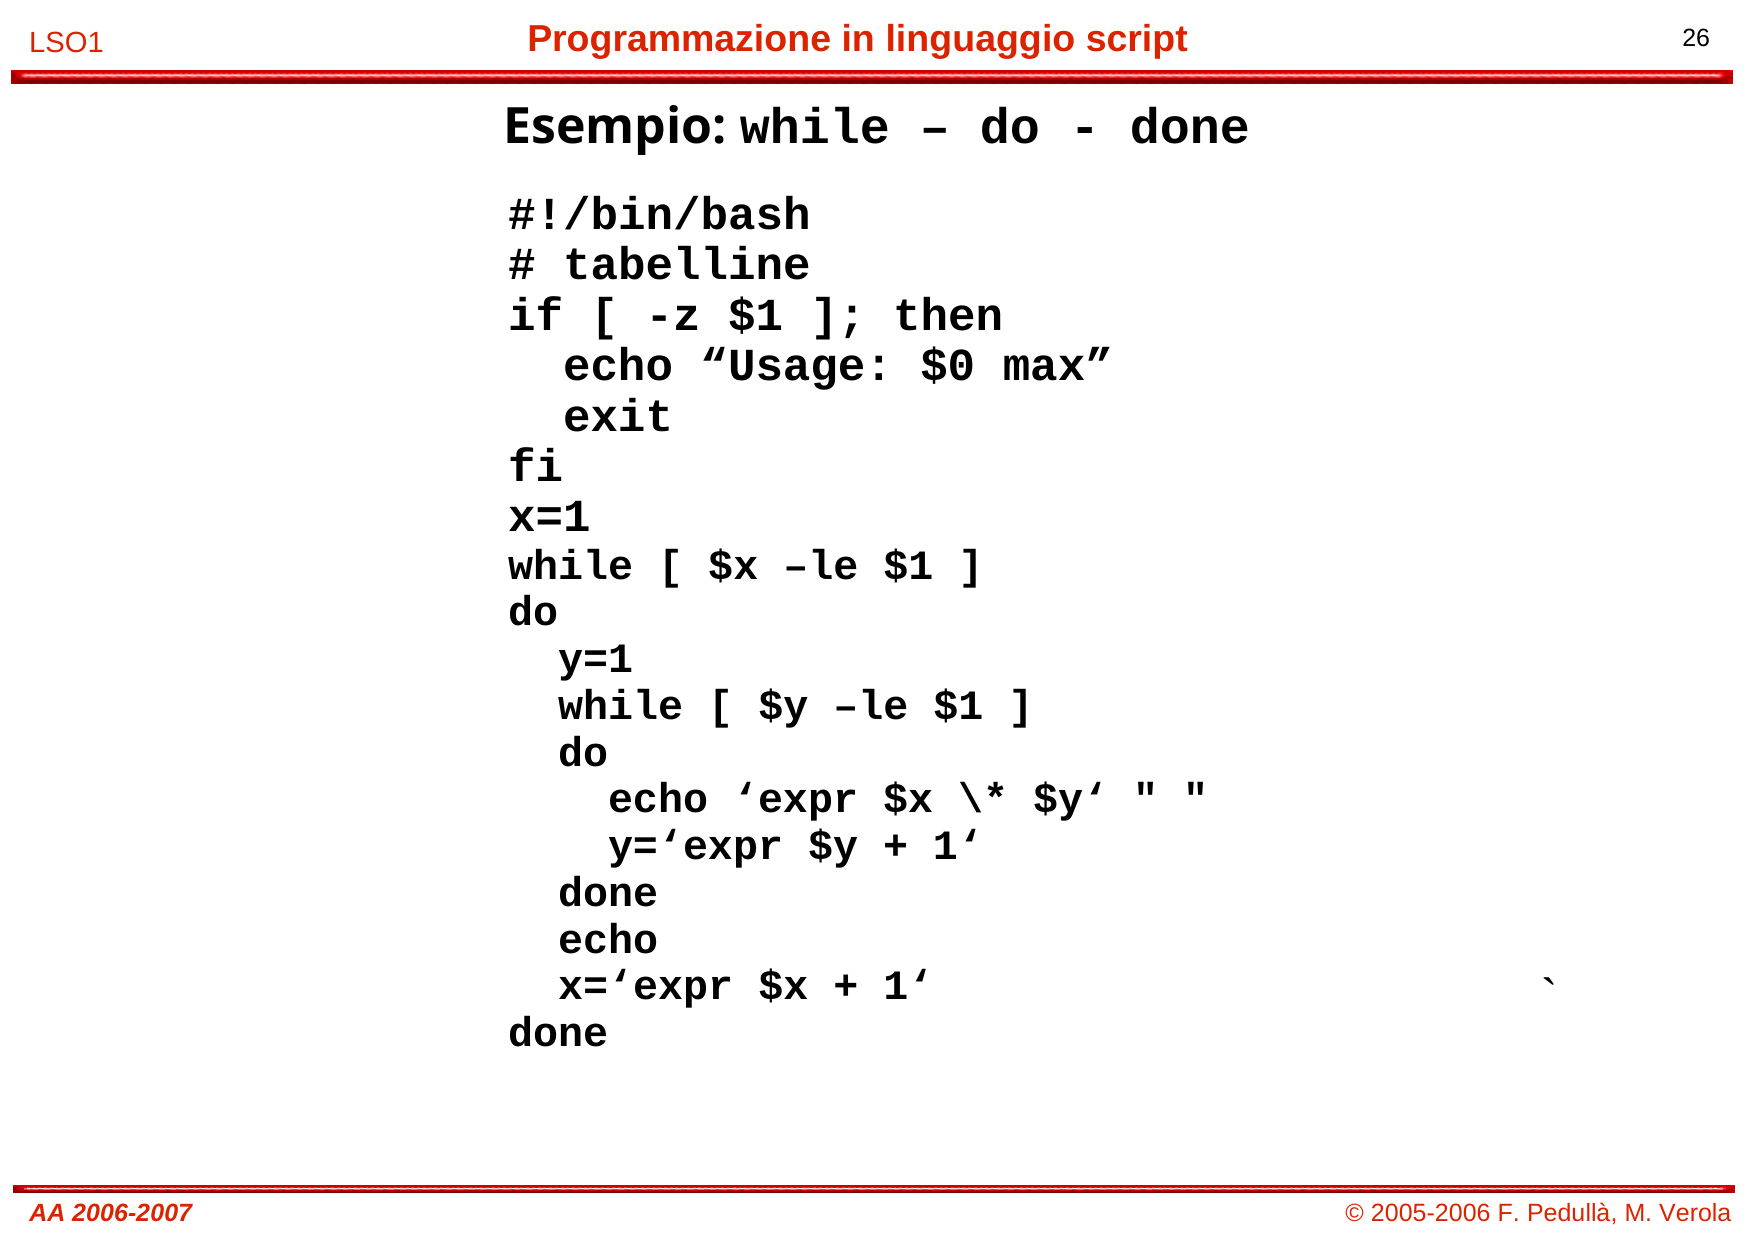

# Esempio: while – do - done
#!/bin/bash
# tabelline
if [ -z $1 ]; then
 echo “Usage: $0 max”
 exit
fi
x=1
while [ $x –le $1 ]
do
 y=1
 while [ $y –le $1 ]
 do
 echo ‘expr $x \* $y‘ " "
 y=‘expr $y + 1‘
 done
 echo
 x=‘expr $x + 1‘
done
`